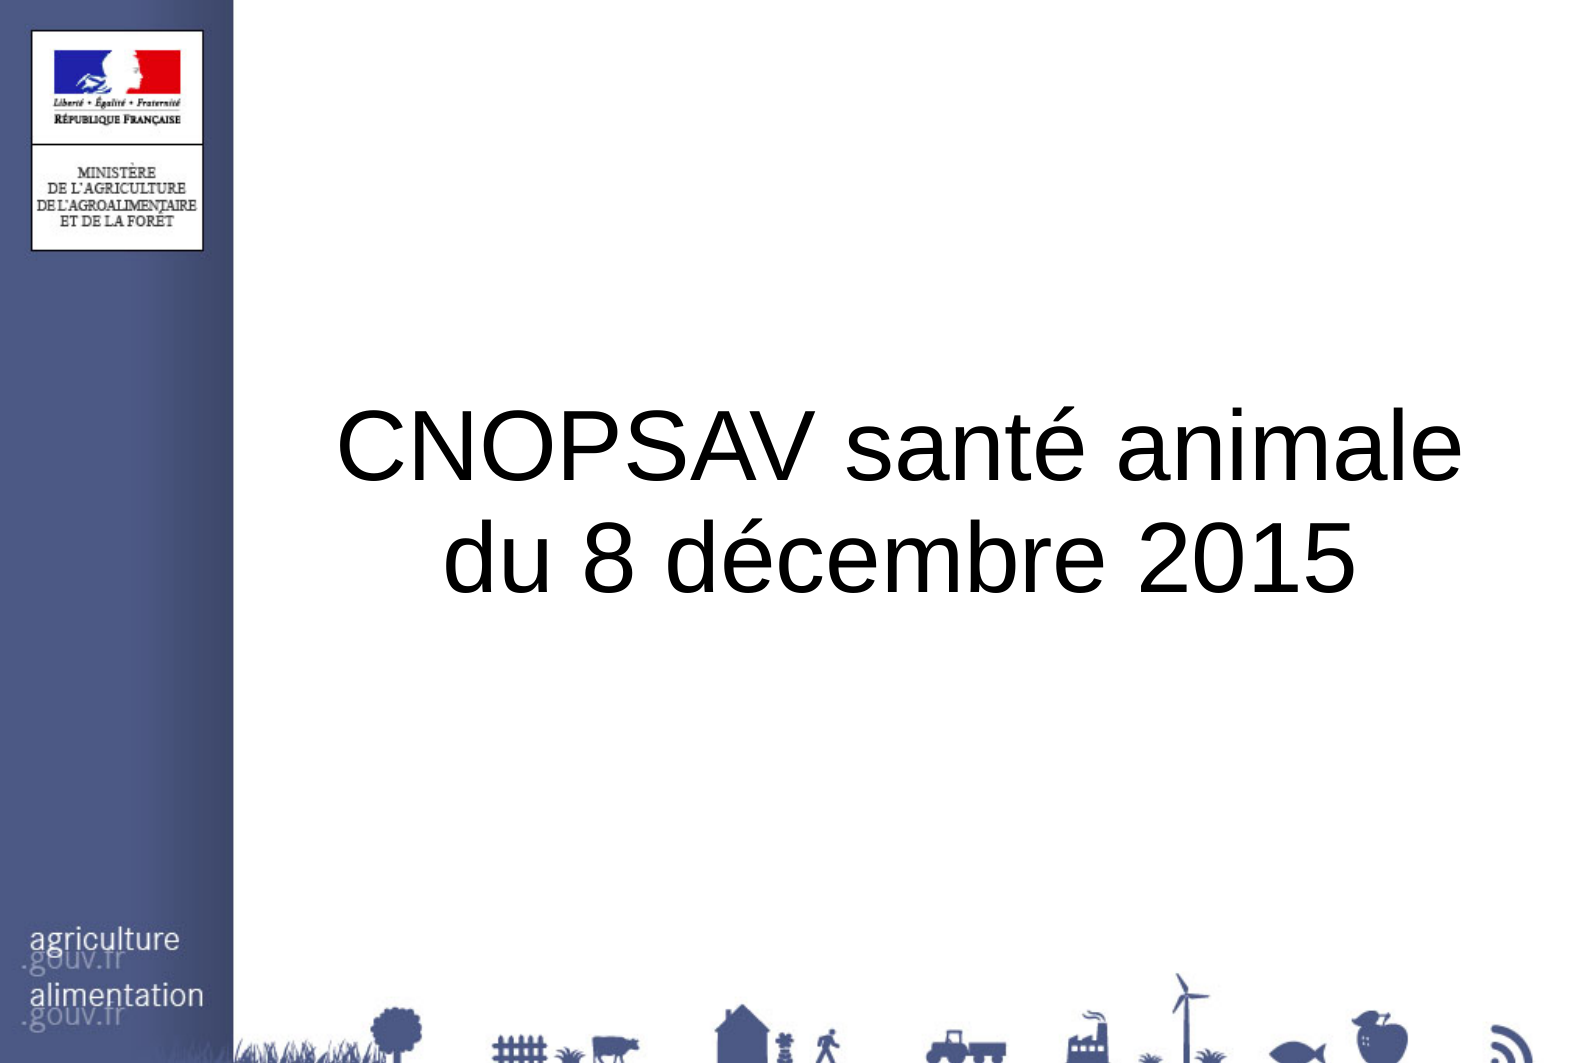

# CNOPSAV santé animale
du 8 décembre 2015